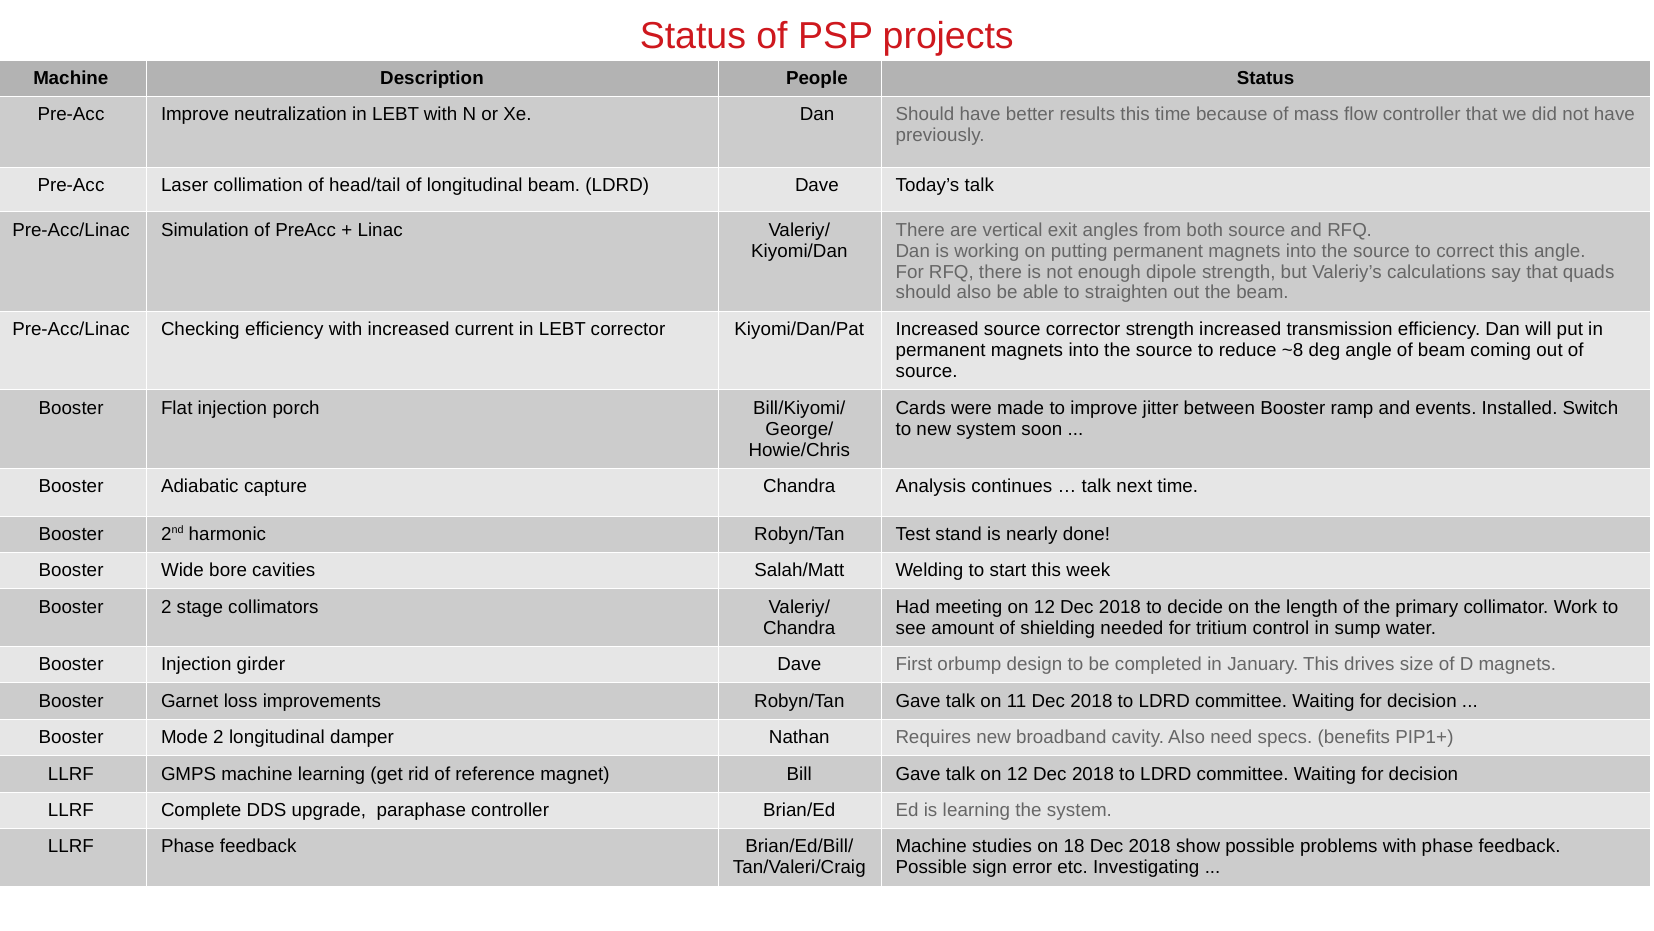

Status of PSP projects
| Machine | Description | People | Status |
| --- | --- | --- | --- |
| Pre-Acc | Improve neutralization in LEBT with N or Xe. | Dan | Should have better results this time because of mass flow controller that we did not have previously. |
| Pre-Acc | Laser collimation of head/tail of longitudinal beam. (LDRD) | Dave | Today’s talk |
| Pre-Acc/Linac | Simulation of PreAcc + Linac | Valeriy/Kiyomi/Dan | There are vertical exit angles from both source and RFQ. Dan is working on putting permanent magnets into the source to correct this angle. For RFQ, there is not enough dipole strength, but Valeriy’s calculations say that quads should also be able to straighten out the beam. |
| Pre-Acc/Linac | Checking efficiency with increased current in LEBT corrector | Kiyomi/Dan/Pat | Increased source corrector strength increased transmission efficiency. Dan will put in permanent magnets into the source to reduce ~8 deg angle of beam coming out of source. |
| Booster | Flat injection porch | Bill/Kiyomi/George/Howie/Chris | Cards were made to improve jitter between Booster ramp and events. Installed. Switch to new system soon ... |
| Booster | Adiabatic capture | Chandra | Analysis continues … talk next time. |
| Booster | 2nd harmonic | Robyn/Tan | Test stand is nearly done! |
| Booster | Wide bore cavities | Salah/Matt | Welding to start this week |
| Booster | 2 stage collimators | Valeriy/Chandra | Had meeting on 12 Dec 2018 to decide on the length of the primary collimator. Work to see amount of shielding needed for tritium control in sump water. |
| Booster | Injection girder | Dave | First orbump design to be completed in January. This drives size of D magnets. |
| Booster | Garnet loss improvements | Robyn/Tan | Gave talk on 11 Dec 2018 to LDRD committee. Waiting for decision ... |
| Booster | Mode 2 longitudinal damper | Nathan | Requires new broadband cavity. Also need specs. (benefits PIP1+) |
| LLRF | GMPS machine learning (get rid of reference magnet) | Bill | Gave talk on 12 Dec 2018 to LDRD committee. Waiting for decision |
| LLRF | Complete DDS upgrade, paraphase controller | Brian/Ed | Ed is learning the system. |
| LLRF | Phase feedback | Brian/Ed/Bill/Tan/Valeri/Craig | Machine studies on 18 Dec 2018 show possible problems with phase feedback. Possible sign error etc. Investigating ... |
# Beam physics projects